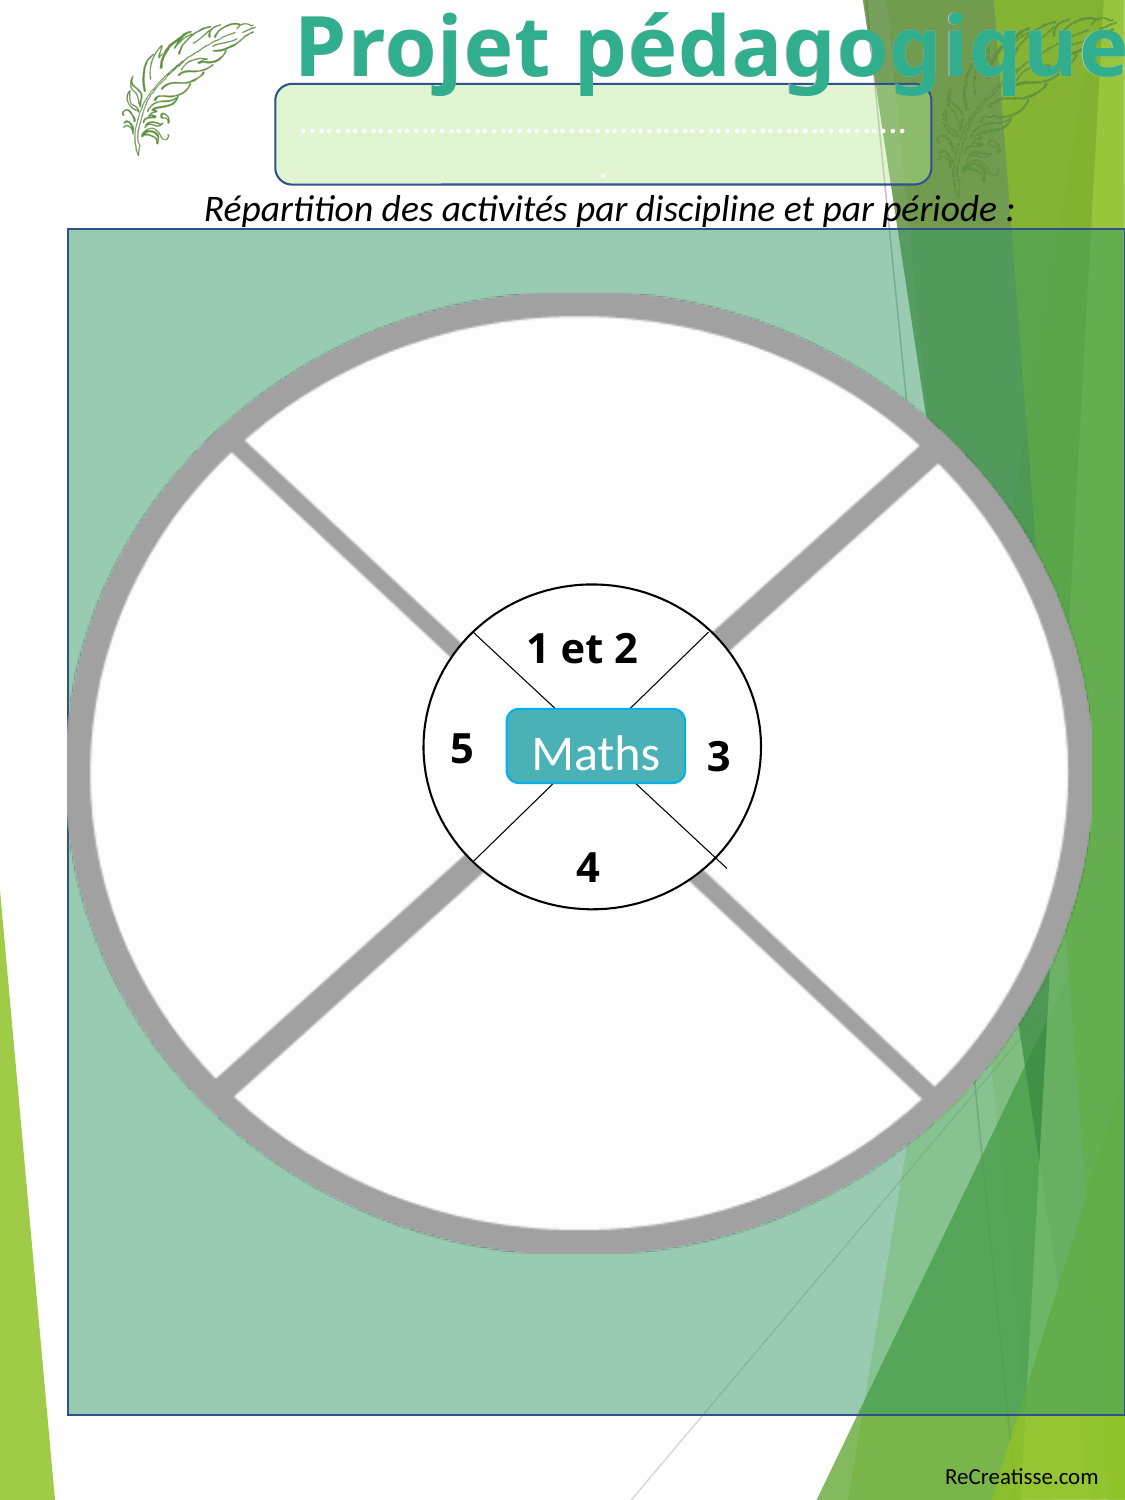

Projet pédagogique
……………………………………………………………..
Répartition des activités par discipline et par période :
1 et 2
Maths
5
3
4
ReCreatisse.com